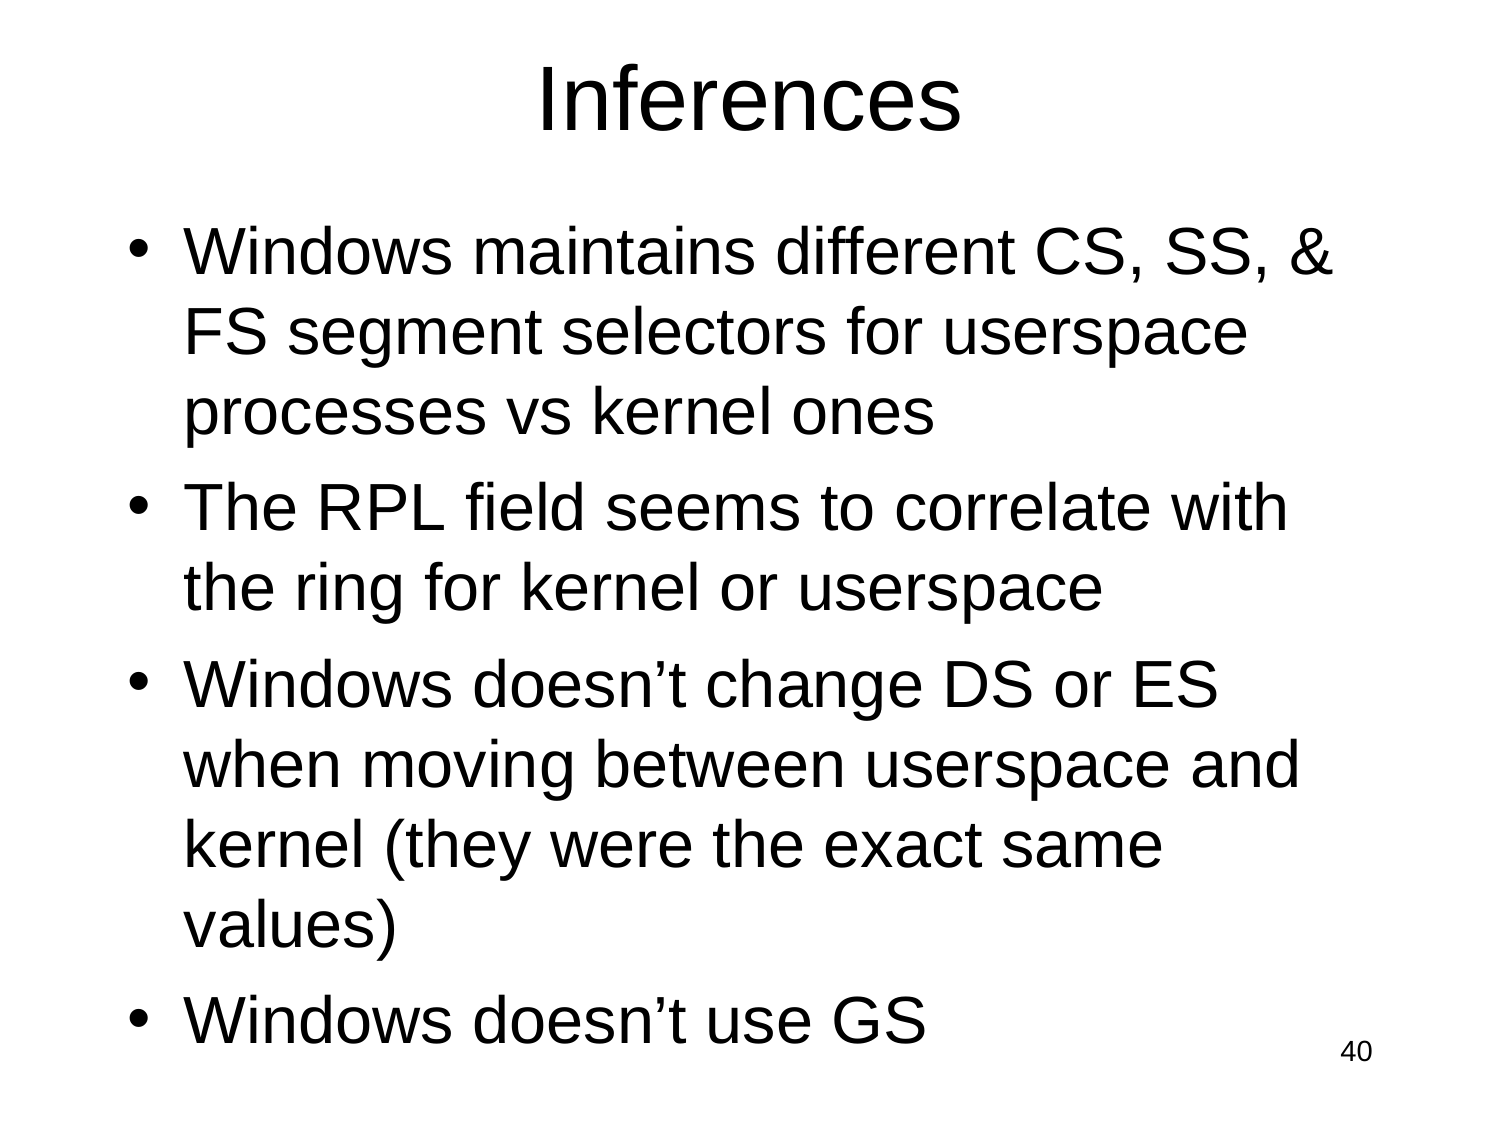

# Inferences
Windows maintains different CS, SS, & FS segment selectors for userspace processes vs kernel ones
The RPL field seems to correlate with the ring for kernel or userspace
Windows doesn’t change DS or ES when moving between userspace and kernel (they were the exact same values)
Windows doesn’t use GS